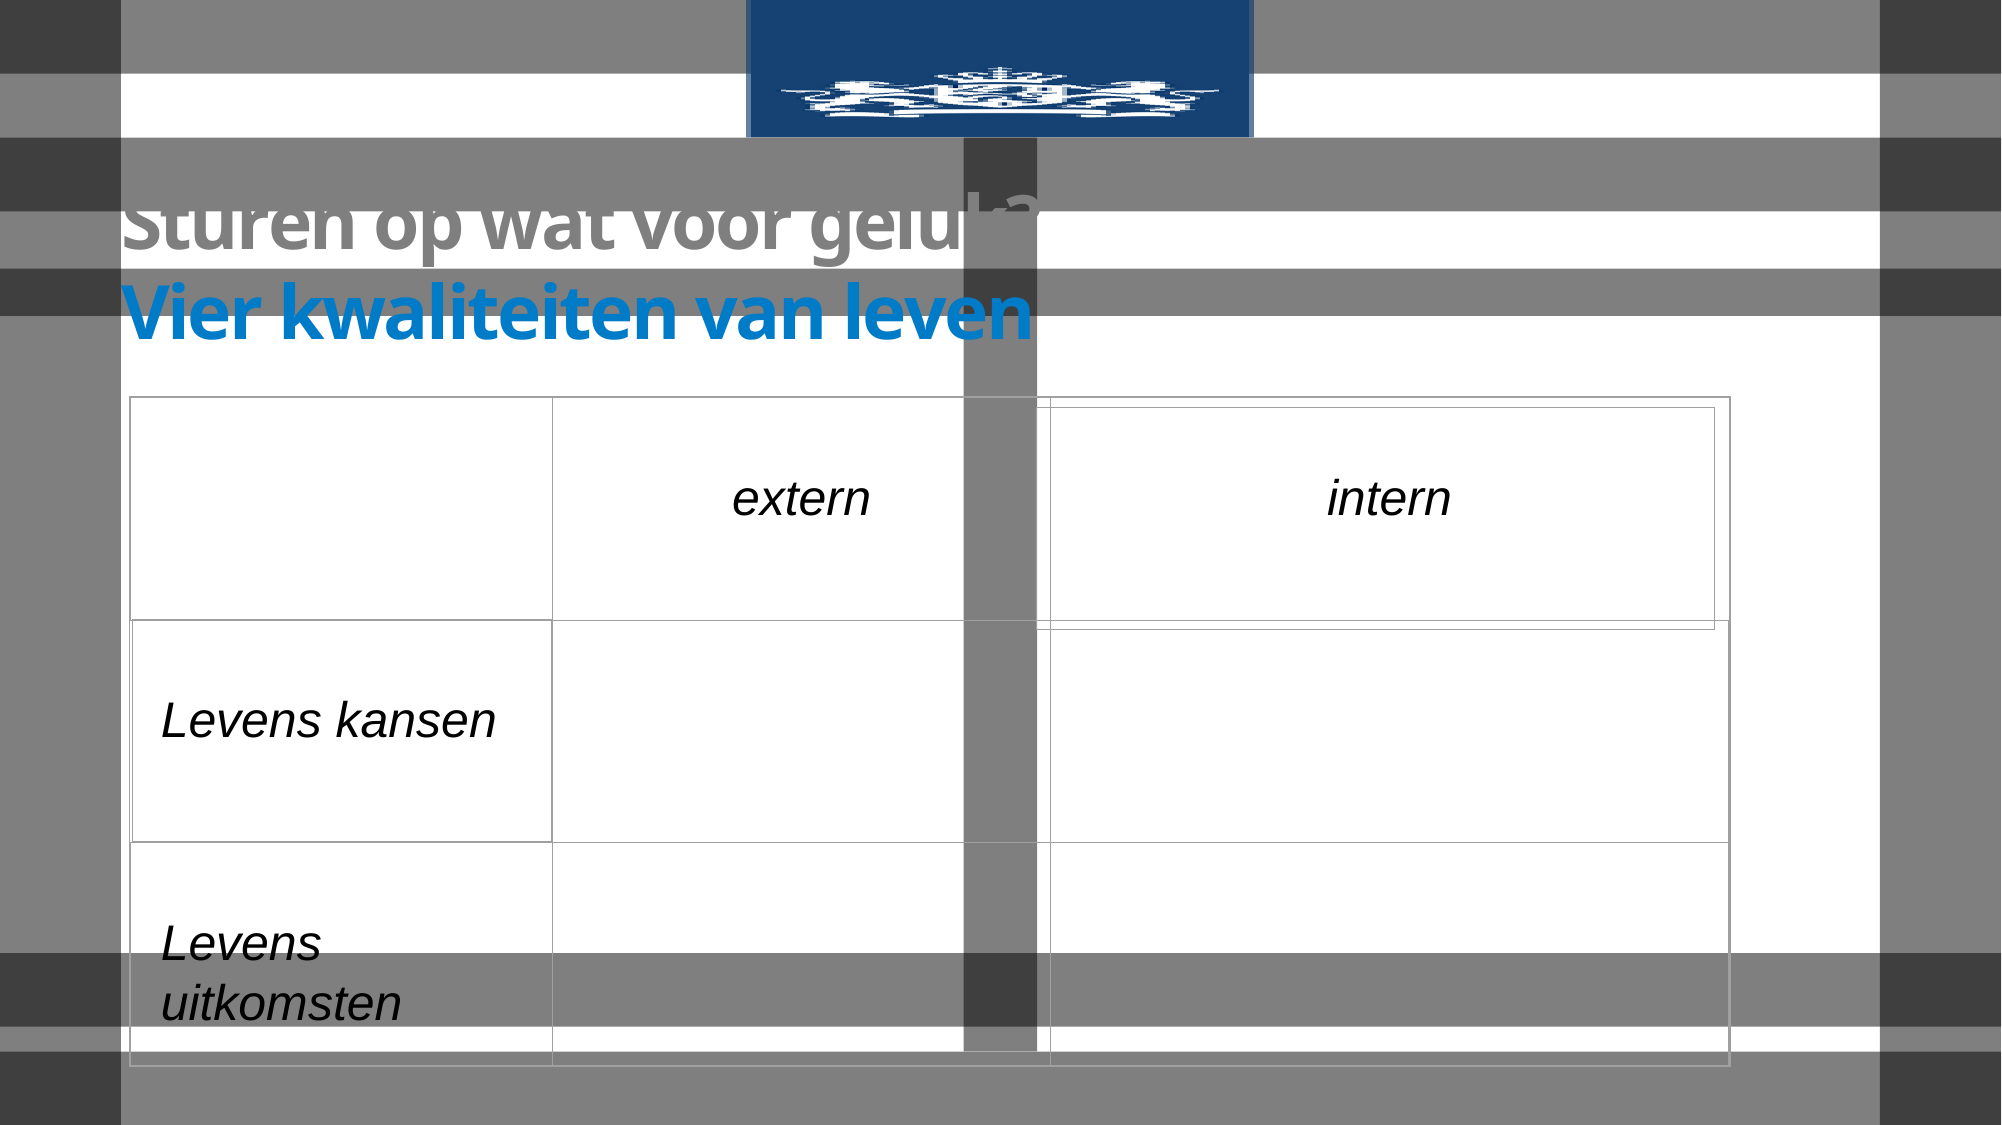

# Sturen op wat voor geluk? Vier kwaliteiten van leven
extern
intern
Levens kansen
Levens uitkomsten
Prof. dr. Ruut Veenhoven
 - X